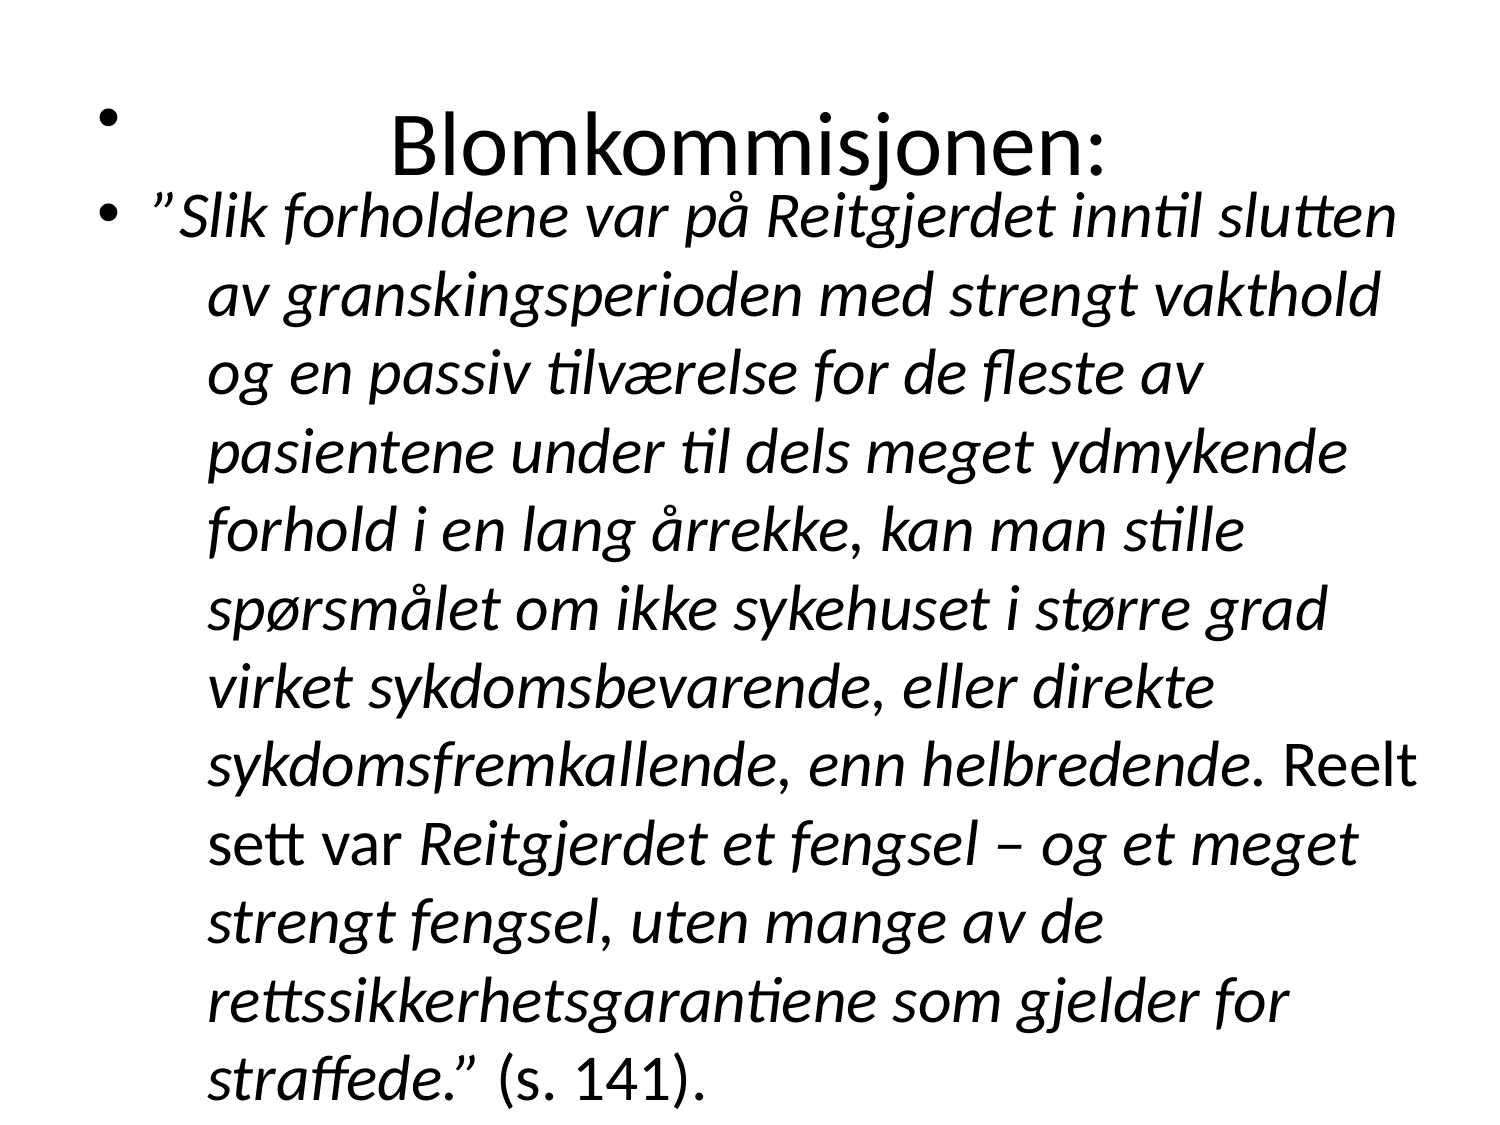

# Blomkommisjonen:
”Slik forholdene var på Reitgjerdet inntil slutten av granskingsperioden med strengt vakthold og en passiv tilværelse for de fleste av pasientene under til dels meget ydmykende forhold i en lang årrekke, kan man stille spørsmålet om ikke sykehuset i større grad virket sykdomsbevarende, eller direkte sykdomsfremkallende, enn helbredende. Reelt sett var Reitgjerdet et fengsel – og et meget strengt fengsel, uten mange av de rettssikkerhetsgarantiene som gjelder for straffede.” (s. 141).